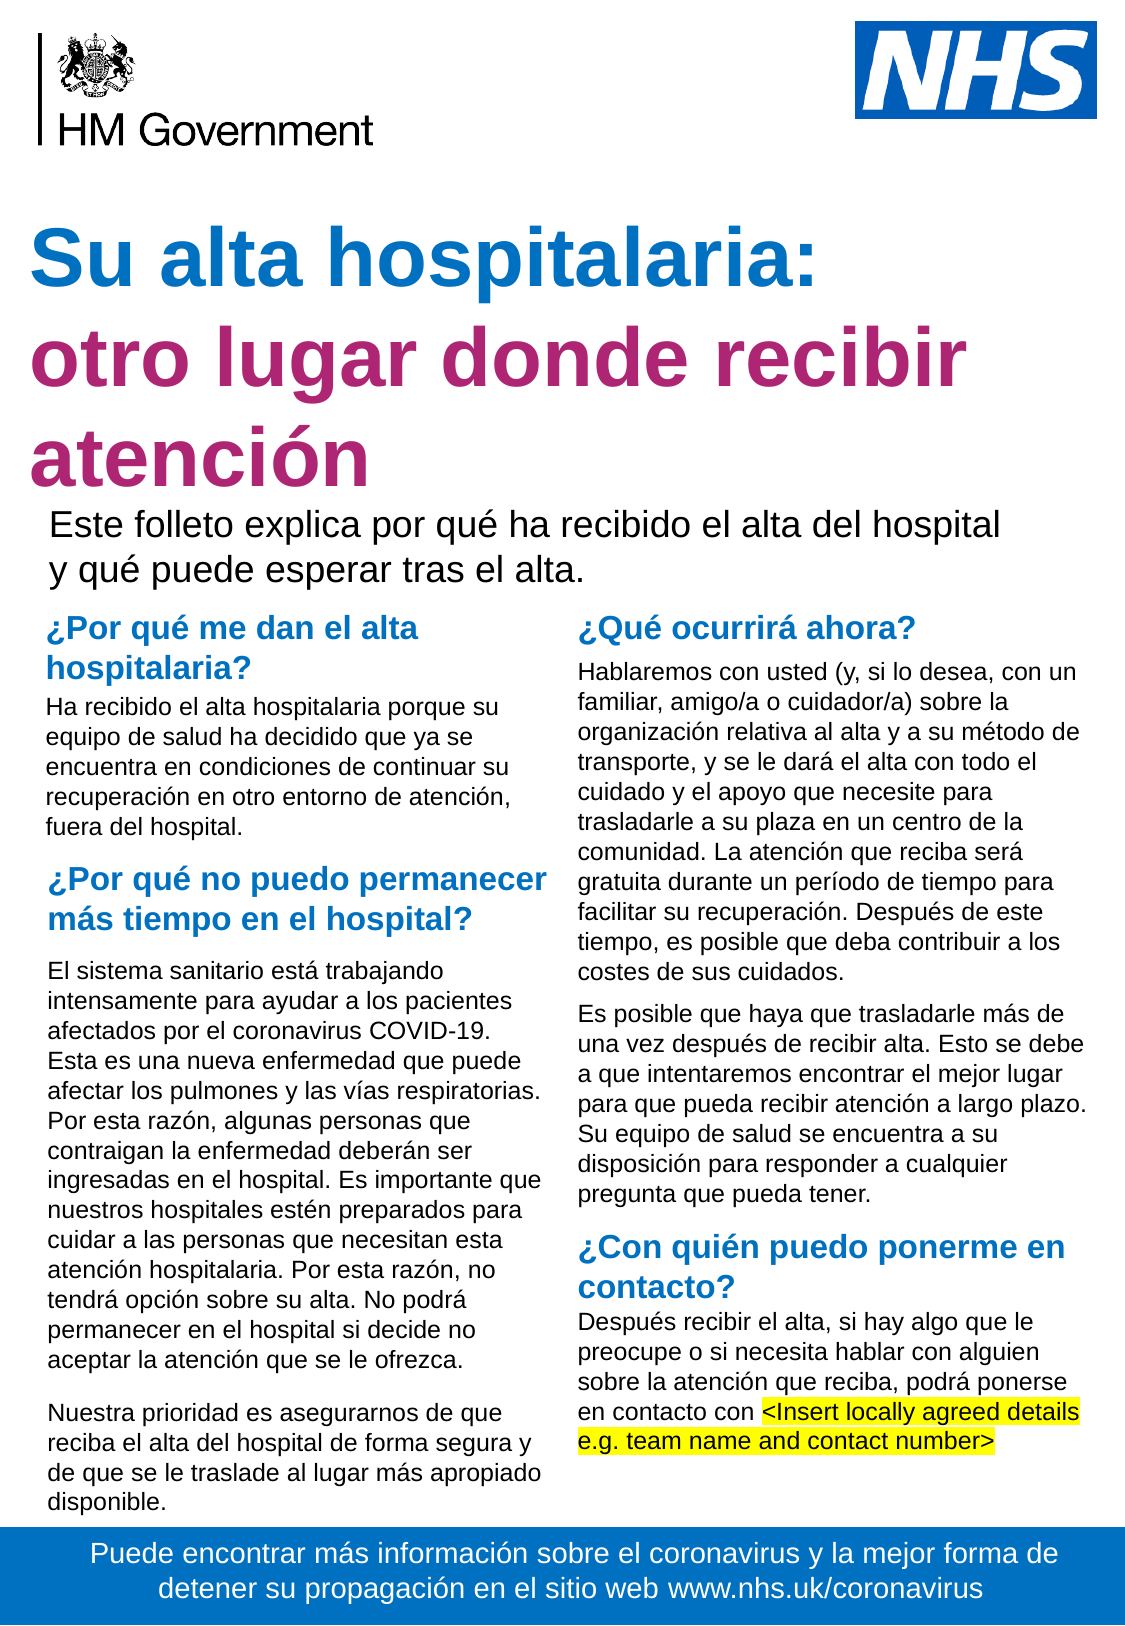

Su alta hospitalaria:
otro lugar donde recibir atención
Este folleto explica por qué ha recibido el alta del hospital
y qué puede esperar tras el alta.
¿Por qué me dan el alta hospitalaria?
¿Qué ocurrirá ahora?
Hablaremos con usted (y, si lo desea, con un familiar, amigo/a o cuidador/a) sobre la organización relativa al alta y a su método de transporte, y se le dará el alta con todo el cuidado y el apoyo que necesite para trasladarle a su plaza en un centro de la comunidad. La atención que reciba será gratuita durante un período de tiempo para facilitar su recuperación. Después de este tiempo, es posible que deba contribuir a los costes de sus cuidados.
Es posible que haya que trasladarle más de una vez después de recibir alta. Esto se debe a que intentaremos encontrar el mejor lugar para que pueda recibir atención a largo plazo. Su equipo de salud se encuentra a su disposición para responder a cualquier pregunta que pueda tener.
Ha recibido el alta hospitalaria porque su equipo de salud ha decidido que ya se encuentra en condiciones de continuar su recuperación en otro entorno de atención, fuera del hospital.
¿Por qué no puedo permanecer más tiempo en el hospital?
El sistema sanitario está trabajando intensamente para ayudar a los pacientes afectados por el coronavirus COVID-19. Esta es una nueva enfermedad que puede afectar los pulmones y las vías respiratorias. Por esta razón, algunas personas que contraigan la enfermedad deberán ser ingresadas en el hospital. Es importante que nuestros hospitales estén preparados para cuidar a las personas que necesitan esta atención hospitalaria. Por esta razón, no tendrá opción sobre su alta. No podrá permanecer en el hospital si decide no aceptar la atención que se le ofrezca.
Nuestra prioridad es asegurarnos de que reciba el alta del hospital de forma segura y de que se le traslade al lugar más apropiado disponible.
¿Con quién puedo ponerme en contacto?
Después recibir el alta, si hay algo que le preocupe o si necesita hablar con alguien sobre la atención que reciba, podrá ponerse en contacto con <Insert locally agreed details e.g. team name and contact number>